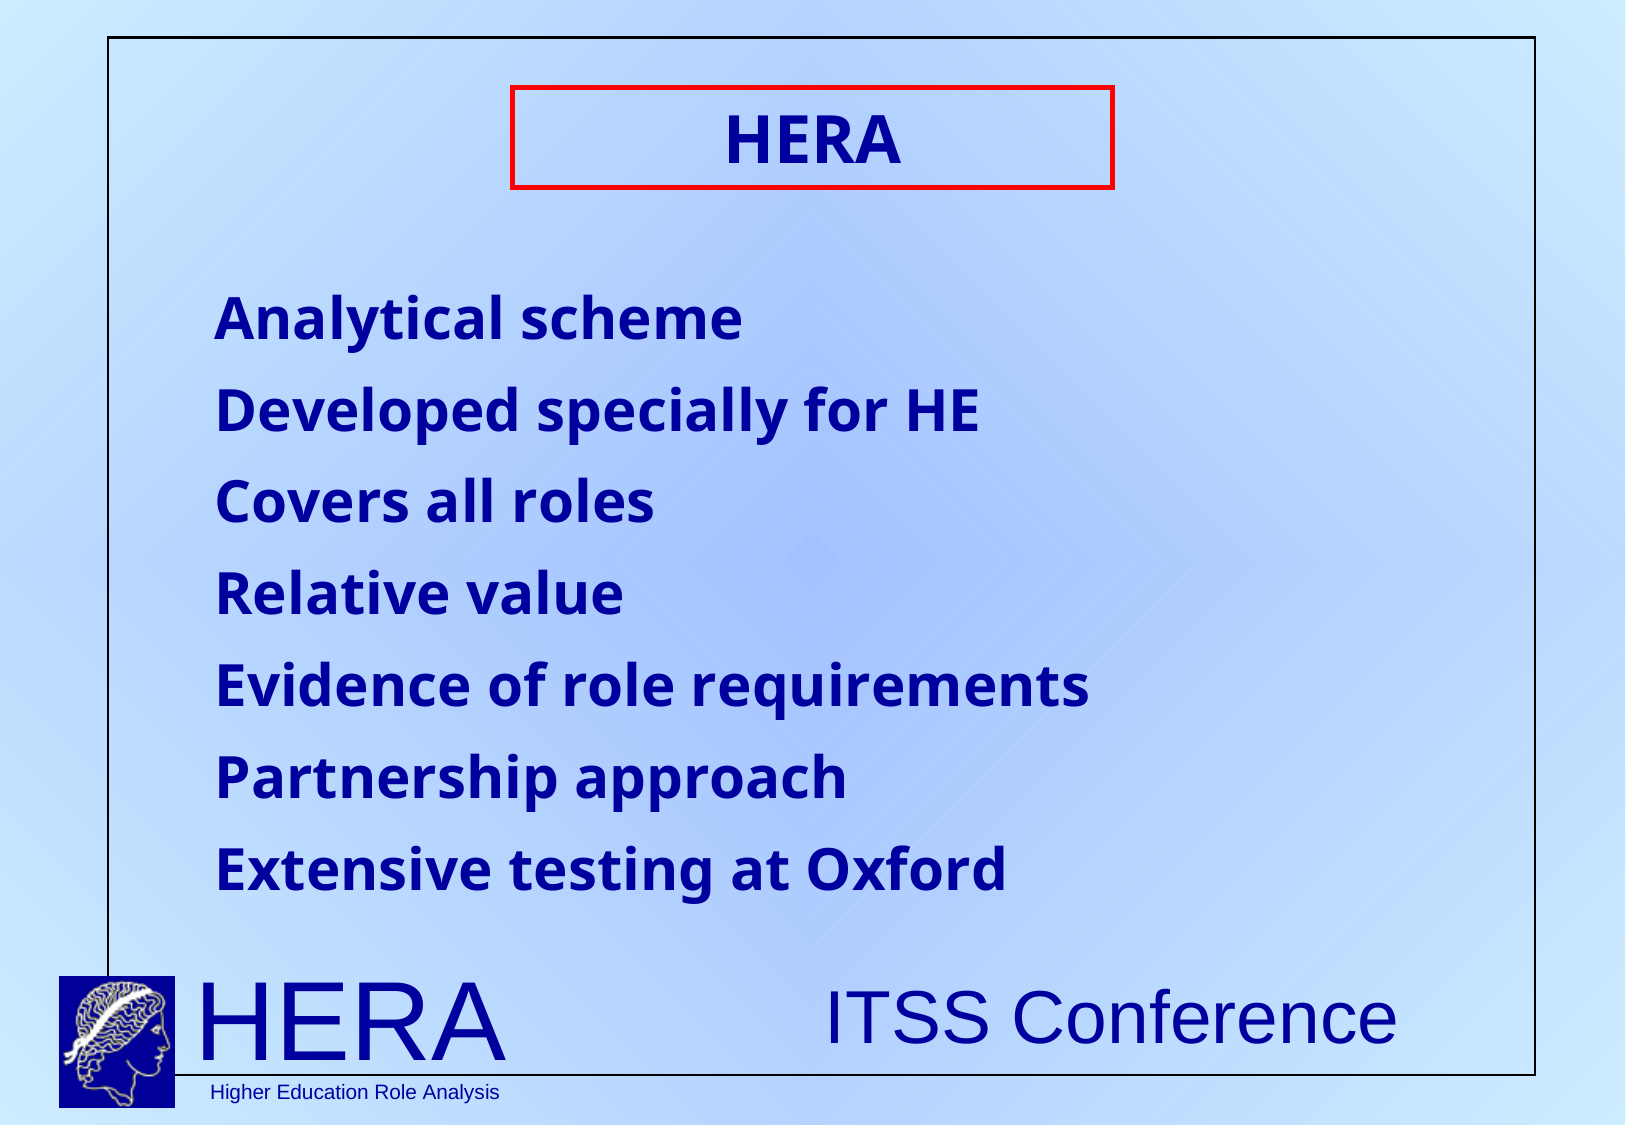

HERA
 Analytical scheme
 Developed specially for HE
 Covers all roles
 Relative value
 Evidence of role requirements
 Partnership approach
 Extensive testing at Oxford